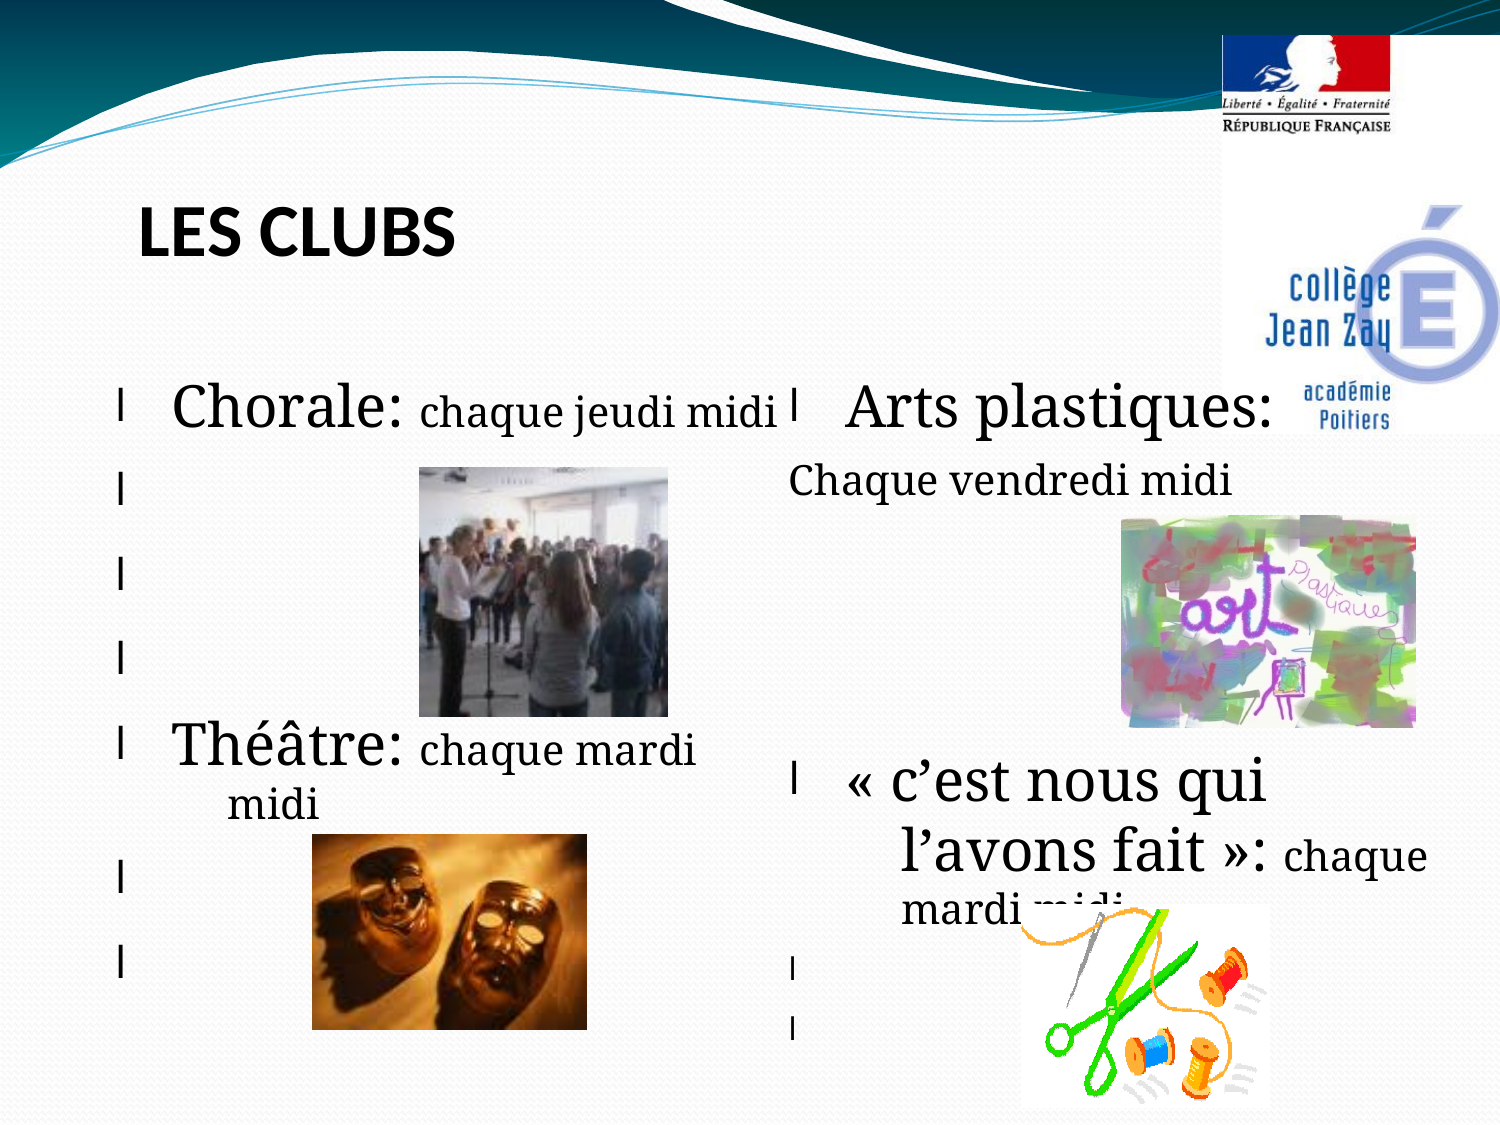

LES CLUBS
Chorale: chaque jeudi midi
Théâtre: chaque mardi midi
Arts plastiques:
Chaque vendredi midi
« c’est nous qui l’avons fait »: chaque mardi midi